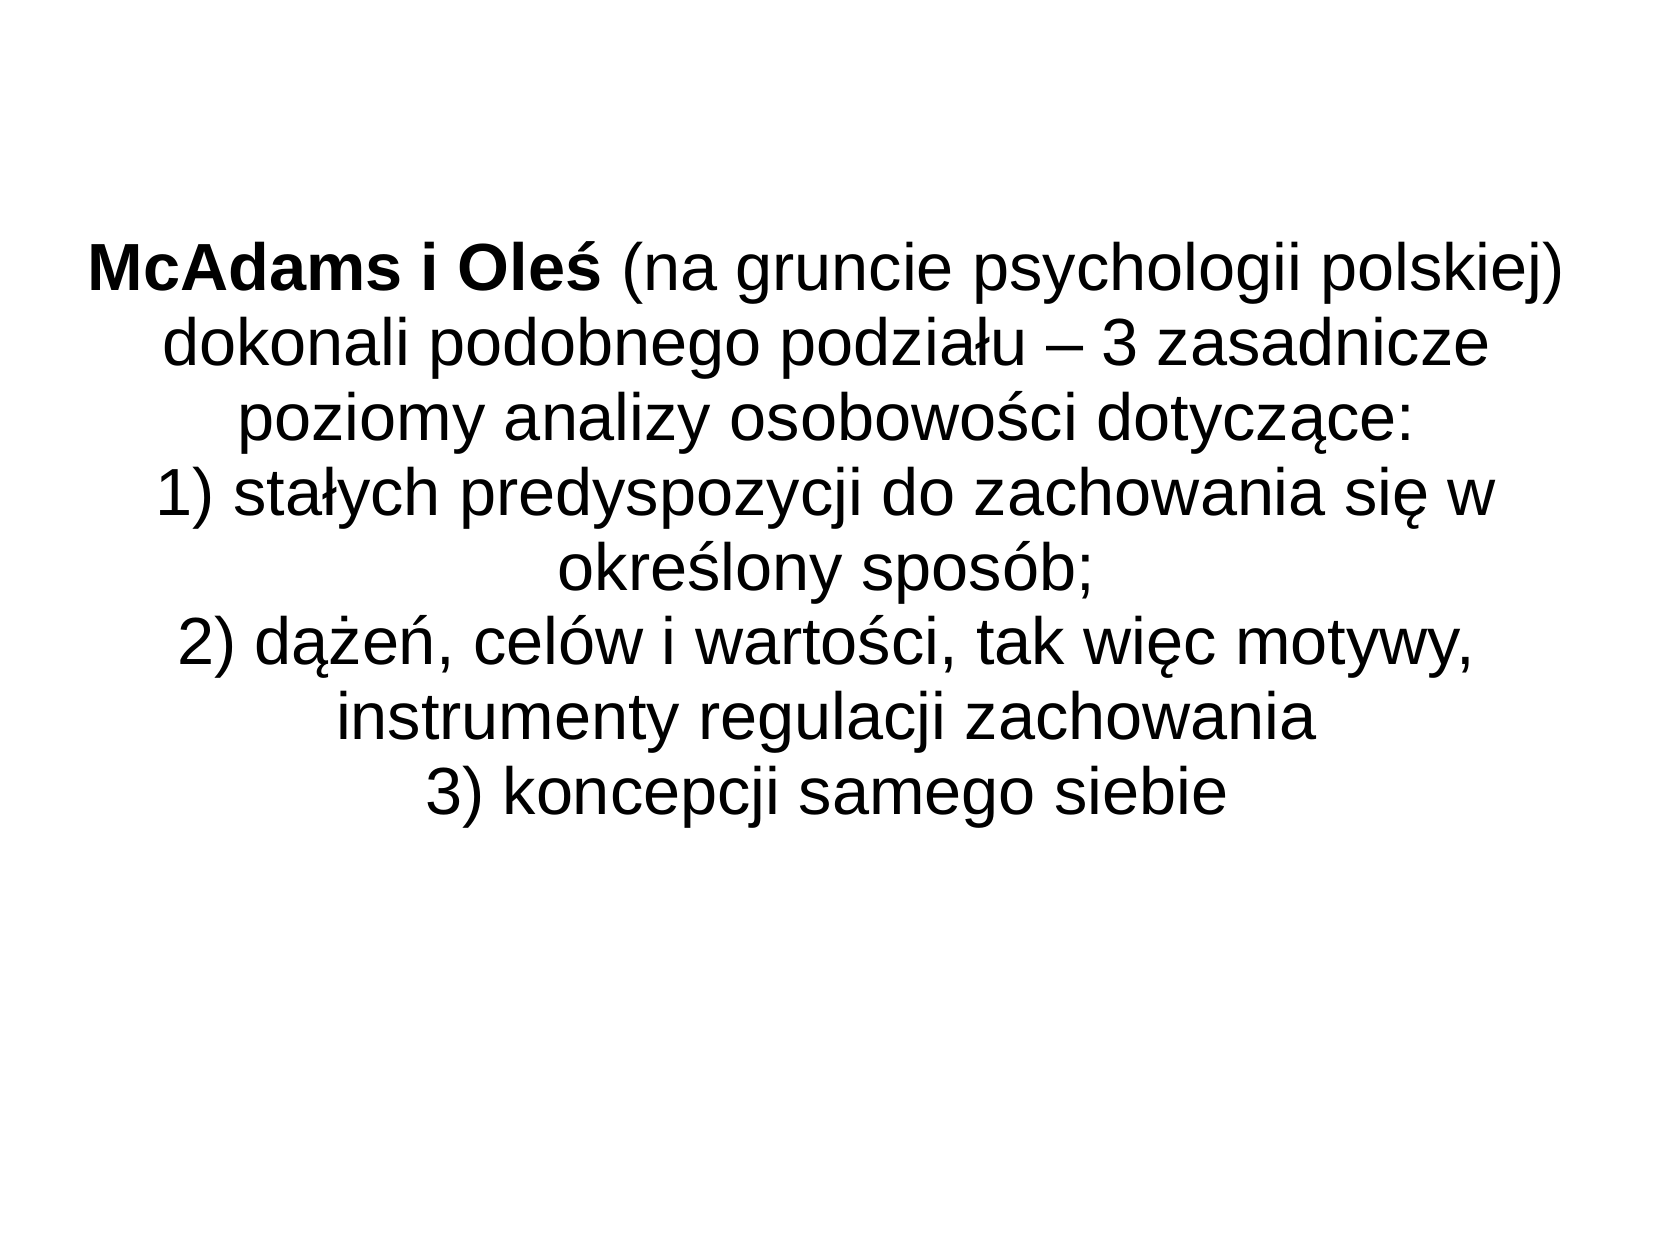

# McAdams i Oleś (na gruncie psychologii polskiej) dokonali podobnego podziału – 3 zasadnicze poziomy analizy osobowości dotyczące:
1) stałych predyspozycji do zachowania się w określony sposób;
2) dążeń, celów i wartości, tak więc motywy, instrumenty regulacji zachowania
3) koncepcji samego siebie